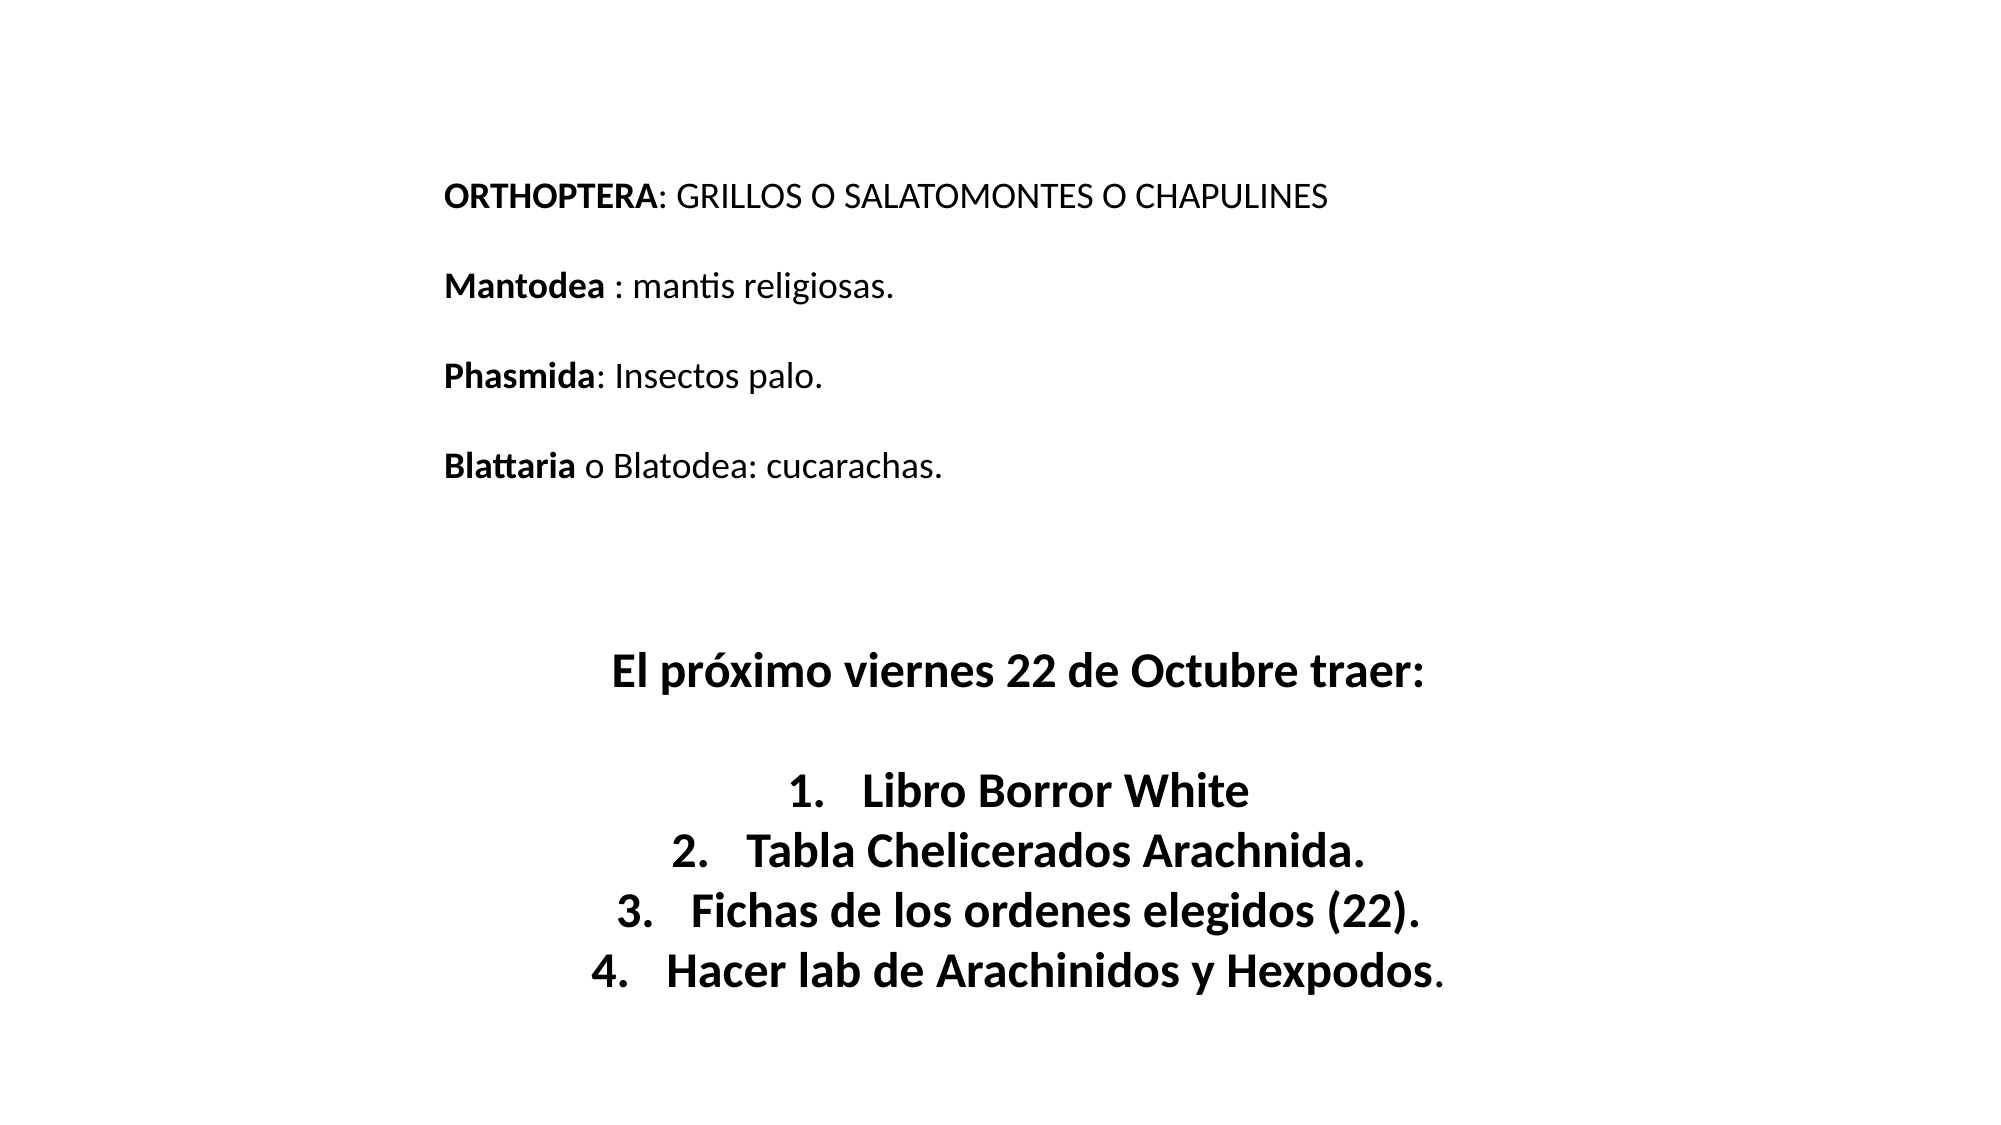

ORTHOPTERA: GRILLOS O SALATOMONTES O CHAPULINES
Mantodea : mantis religiosas.
Phasmida: Insectos palo.
Blattaria o Blatodea: cucarachas.
El próximo viernes 22 de Octubre traer:
Libro Borror White
Tabla Chelicerados Arachnida.
Fichas de los ordenes elegidos (22).
Hacer lab de Arachinidos y Hexpodos.